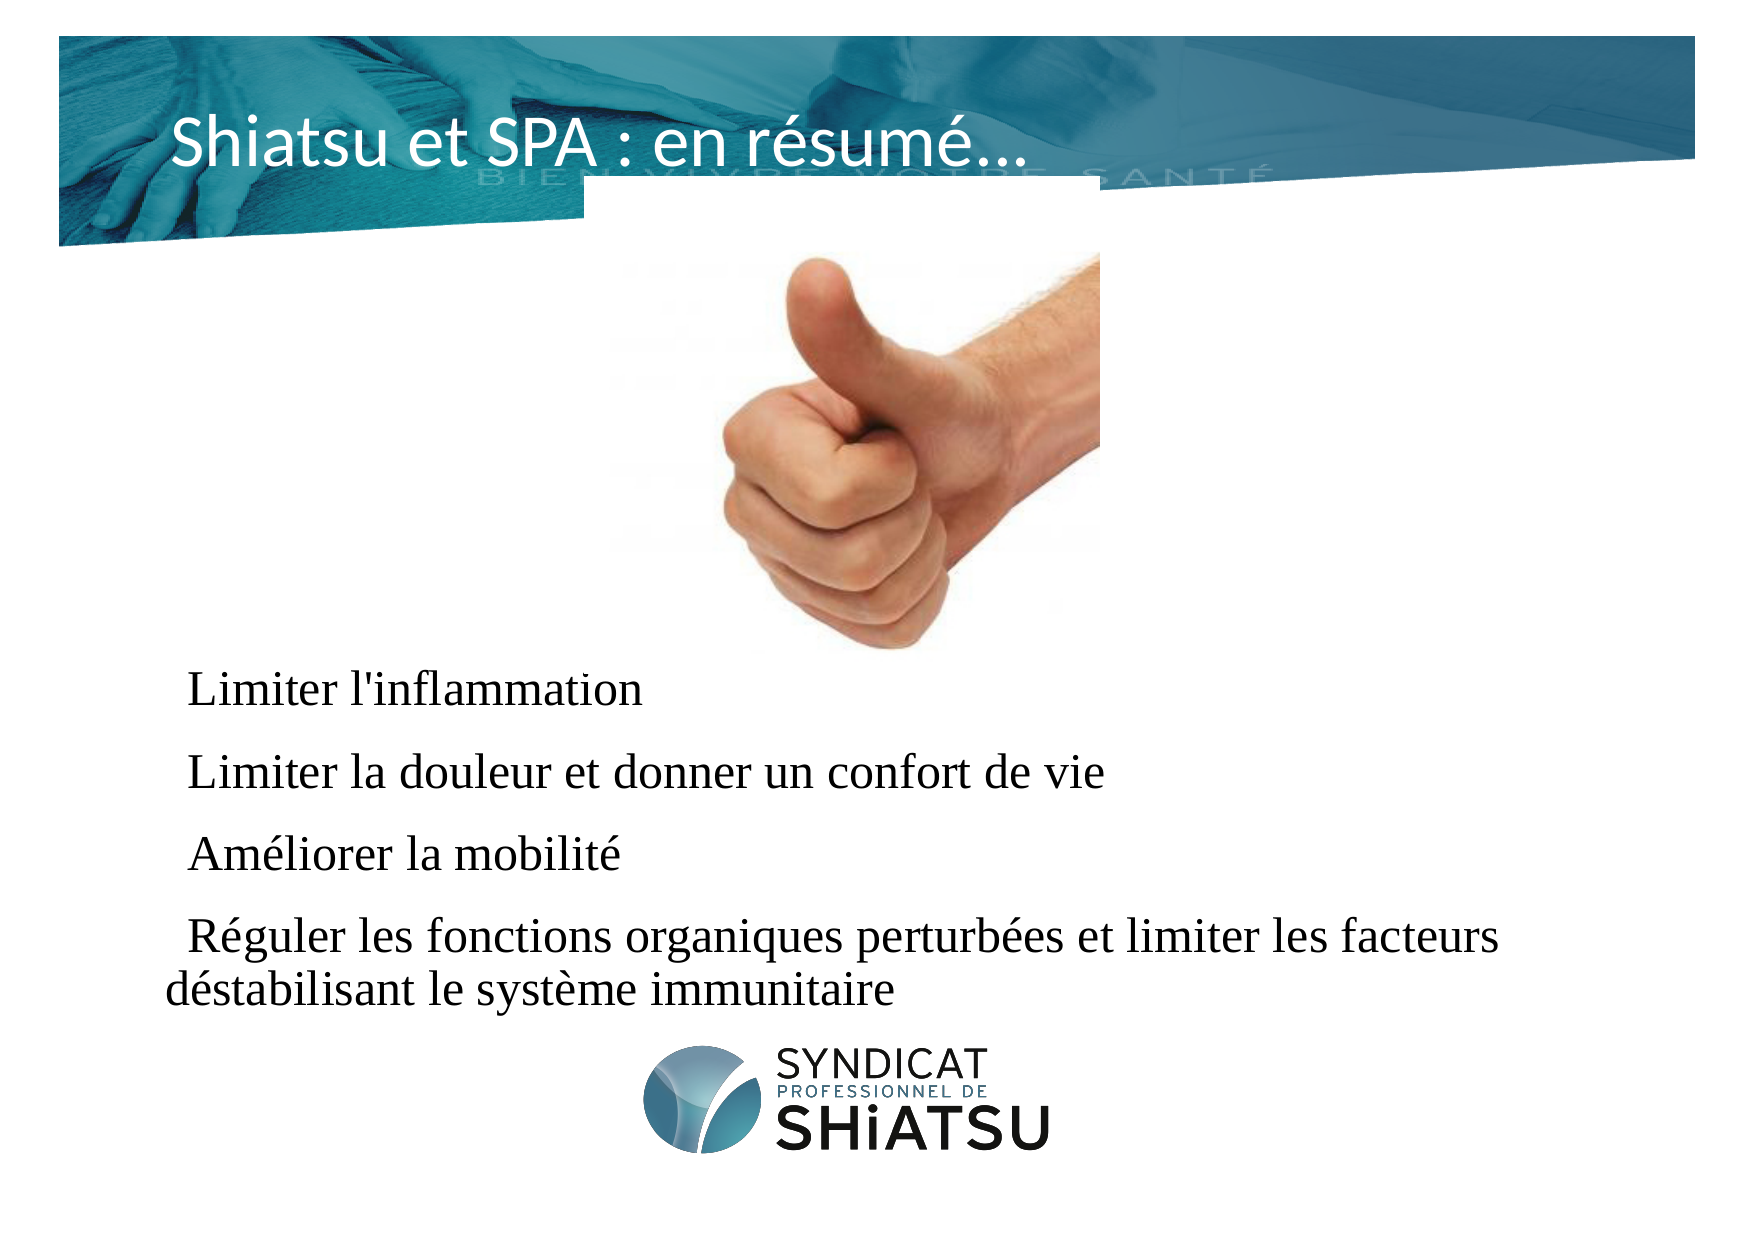

# Shiatsu et SPA : en résumé...
Limiter l'inflammation
Limiter la douleur et donner un confort de vie
Améliorer la mobilité
Réguler les fonctions organiques perturbées et limiter les facteurs déstabilisant le système immunitaire